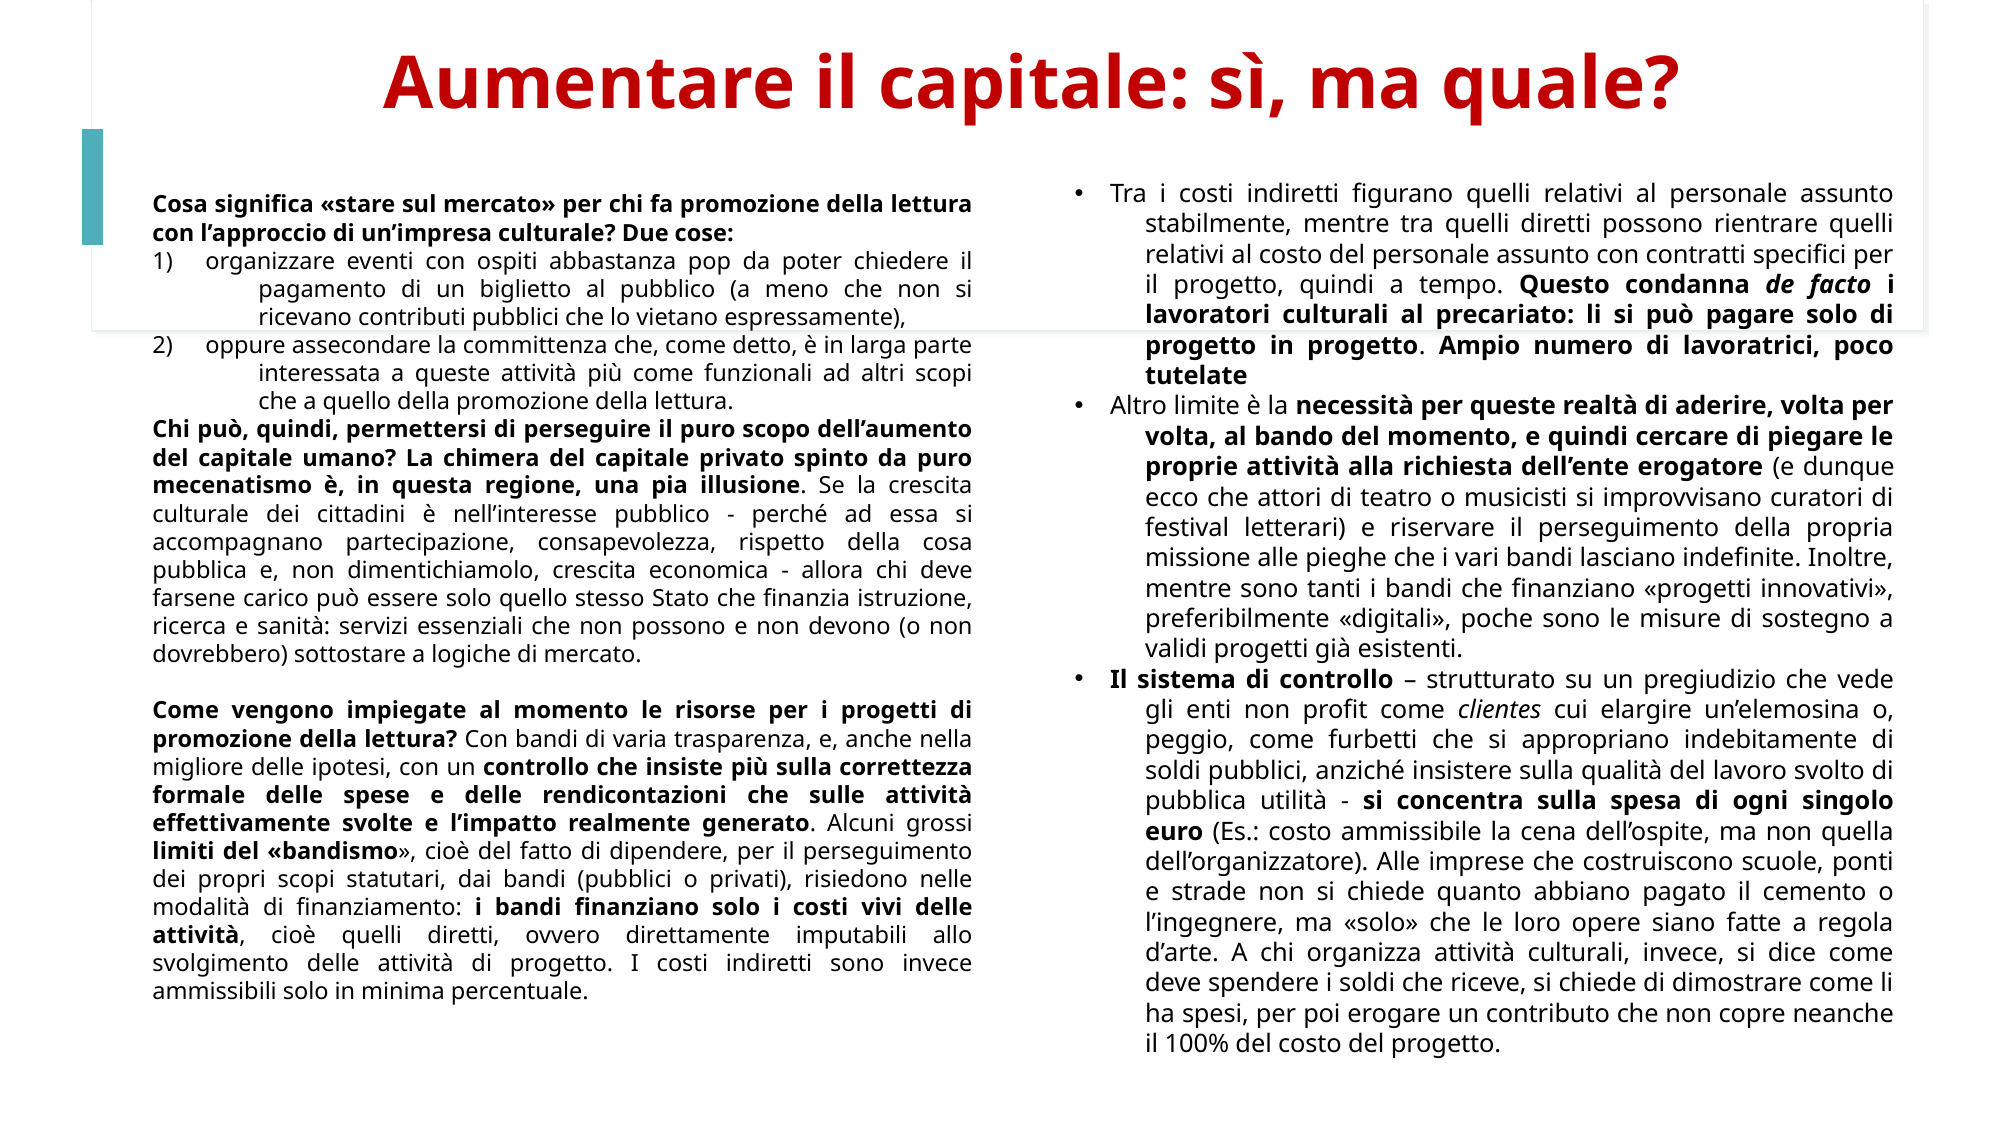

# Aumentare il capitale: sì, ma quale?
Tra i costi indiretti figurano quelli relativi al personale assunto stabilmente, mentre tra quelli diretti possono rientrare quelli relativi al costo del personale assunto con contratti specifici per il progetto, quindi a tempo. Questo condanna de facto i lavoratori culturali al precariato: li si può pagare solo di progetto in progetto. Ampio numero di lavoratrici, poco tutelate
Altro limite è la necessità per queste realtà di aderire, volta per volta, al bando del momento, e quindi cercare di piegare le proprie attività alla richiesta dell’ente erogatore (e dunque ecco che attori di teatro o musicisti si improvvisano curatori di festival letterari) e riservare il perseguimento della propria missione alle pieghe che i vari bandi lasciano indefinite. Inoltre, mentre sono tanti i bandi che finanziano «progetti innovativi», preferibilmente «digitali», poche sono le misure di sostegno a validi progetti già esistenti.
Il sistema di controllo – strutturato su un pregiudizio che vede gli enti non profit come clientes cui elargire un’elemosina o, peggio, come furbetti che si appropriano indebitamente di soldi pubblici, anziché insistere sulla qualità del lavoro svolto di pubblica utilità - si concentra sulla spesa di ogni singolo euro (Es.: costo ammissibile la cena dell’ospite, ma non quella dell’organizzatore). Alle imprese che costruiscono scuole, ponti e strade non si chiede quanto abbiano pagato il cemento o l’ingegnere, ma «solo» che le loro opere siano fatte a regola d’arte. A chi organizza attività culturali, invece, si dice come deve spendere i soldi che riceve, si chiede di dimostrare come li ha spesi, per poi erogare un contributo che non copre neanche il 100% del costo del progetto.
Cosa significa «stare sul mercato» per chi fa promozione della lettura con l’approccio di un’impresa culturale? Due cose:
organizzare eventi con ospiti abbastanza pop da poter chiedere il pagamento di un biglietto al pubblico (a meno che non si ricevano contributi pubblici che lo vietano espressamente),
oppure assecondare la committenza che, come detto, è in larga parte interessata a queste attività più come funzionali ad altri scopi che a quello della promozione della lettura.
Chi può, quindi, permettersi di perseguire il puro scopo dell’aumento del capitale umano? La chimera del capitale privato spinto da puro mecenatismo è, in questa regione, una pia illusione. Se la crescita culturale dei cittadini è nell’interesse pubblico - perché ad essa si accompagnano partecipazione, consapevolezza, rispetto della cosa pubblica e, non dimentichiamolo, crescita economica - allora chi deve farsene carico può essere solo quello stesso Stato che finanzia istruzione, ricerca e sanità: servizi essenziali che non possono e non devono (o non dovrebbero) sottostare a logiche di mercato.
Come vengono impiegate al momento le risorse per i progetti di promozione della lettura? Con bandi di varia trasparenza, e, anche nella migliore delle ipotesi, con un controllo che insiste più sulla correttezza formale delle spese e delle rendicontazioni che sulle attività effettivamente svolte e l’impatto realmente generato. Alcuni grossi limiti del «bandismo», cioè del fatto di dipendere, per il perseguimento dei propri scopi statutari, dai bandi (pubblici o privati), risiedono nelle modalità di finanziamento: i bandi finanziano solo i costi vivi delle attività, cioè quelli diretti, ovvero direttamente imputabili allo svolgimento delle attività di progetto. I costi indiretti sono invece ammissibili solo in minima percentuale.